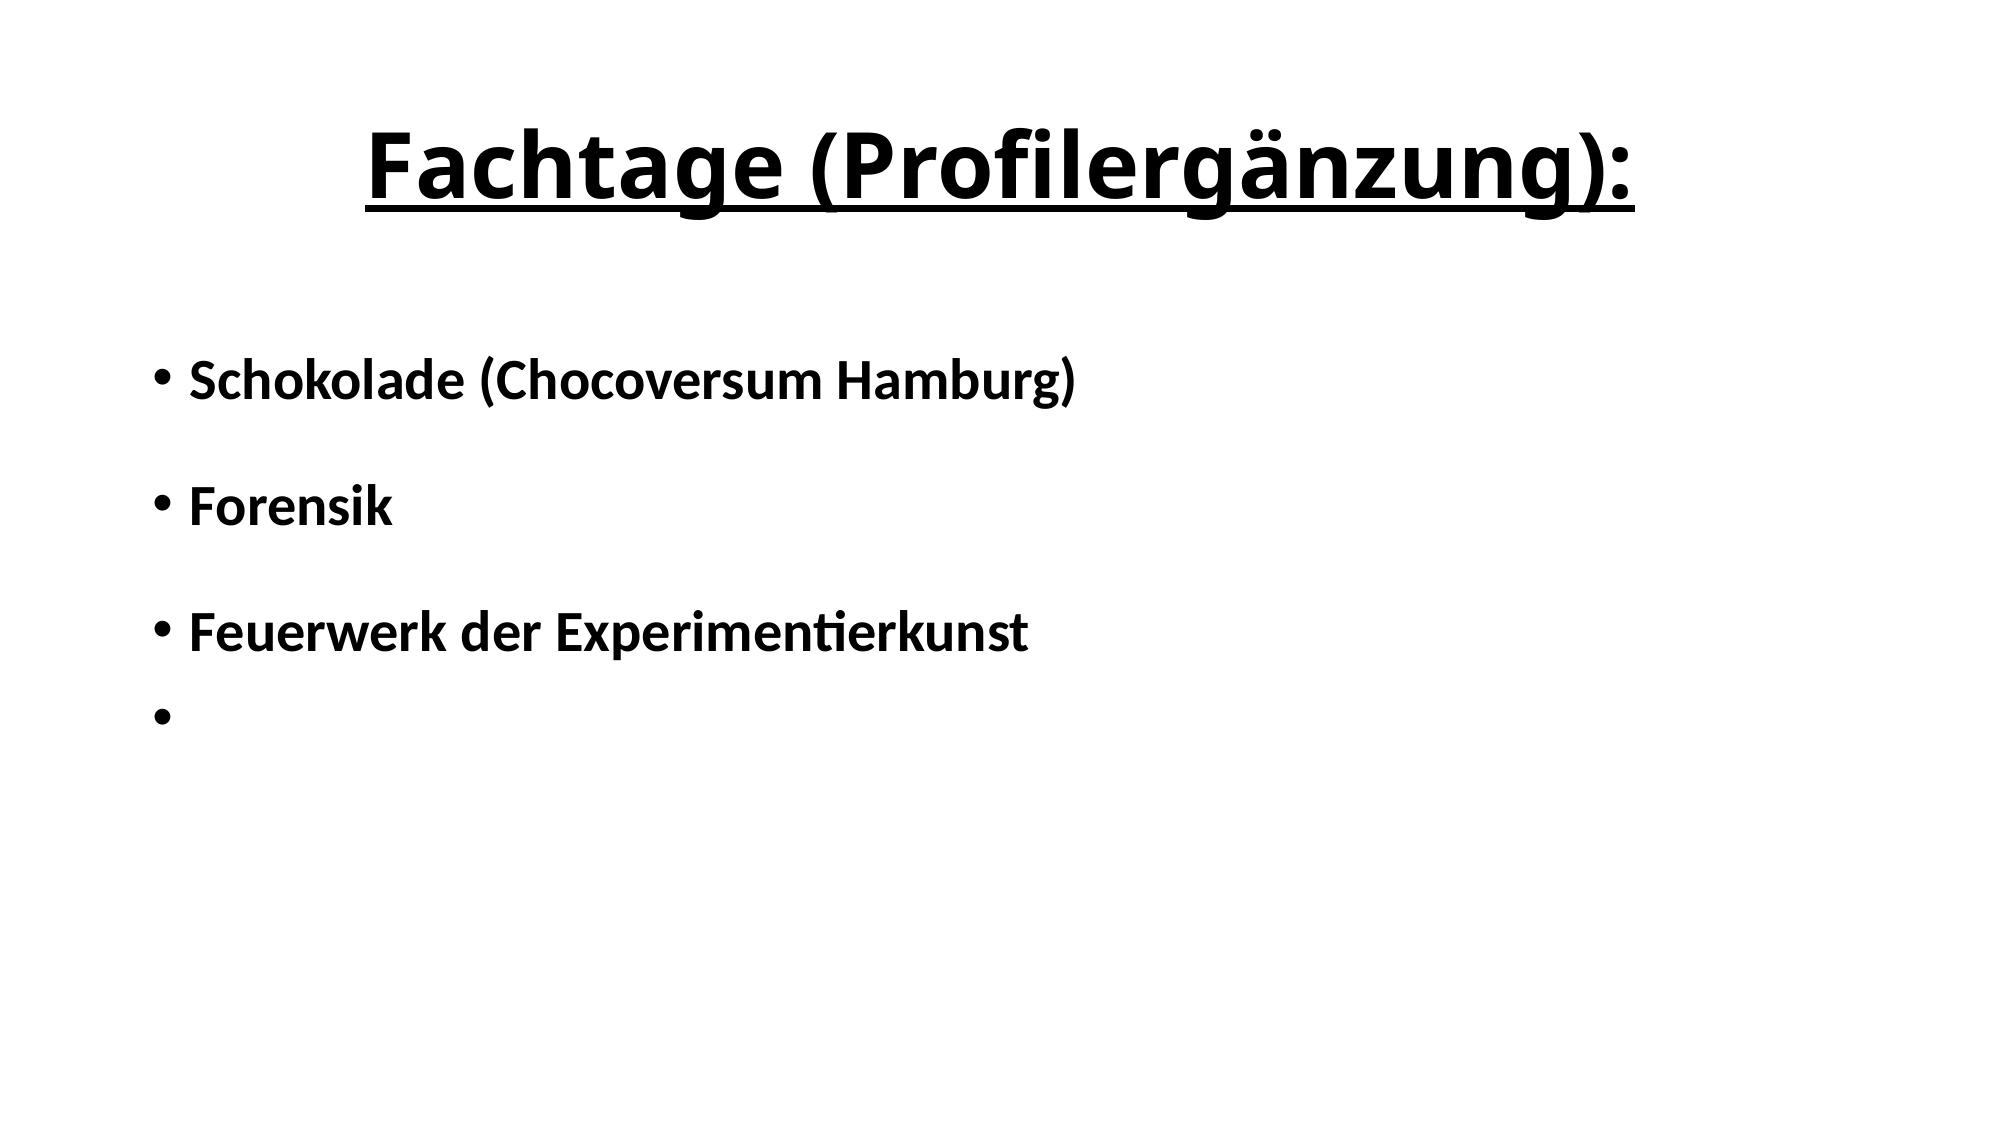

# Fachtage (Profilergänzung):
Schokolade (Chocoversum Hamburg)
Forensik
Feuerwerk der Experimentierkunst